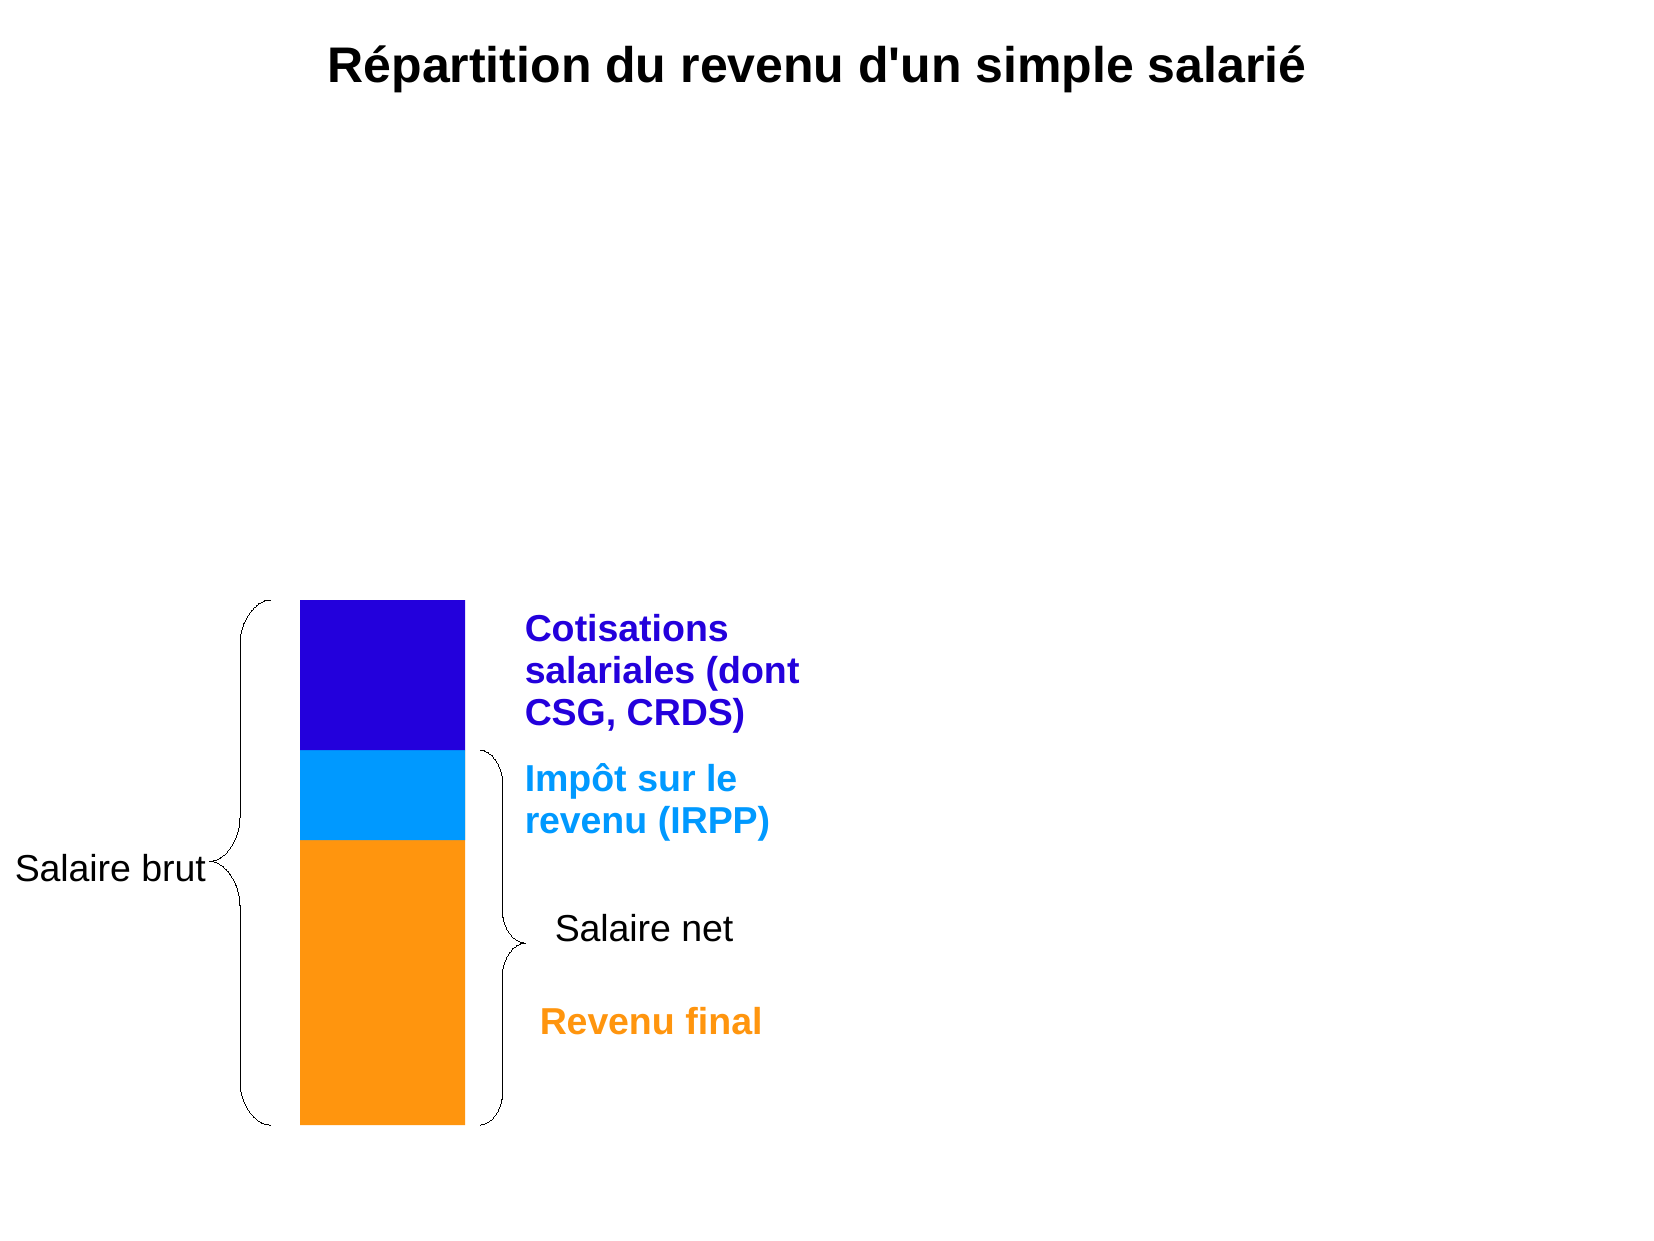

Répartition du revenu d'un simple salarié
Cotisations salariales (dont CSG, CRDS)
Impôt sur le revenu (IRPP)
Salaire brut
Salaire net
Revenu final